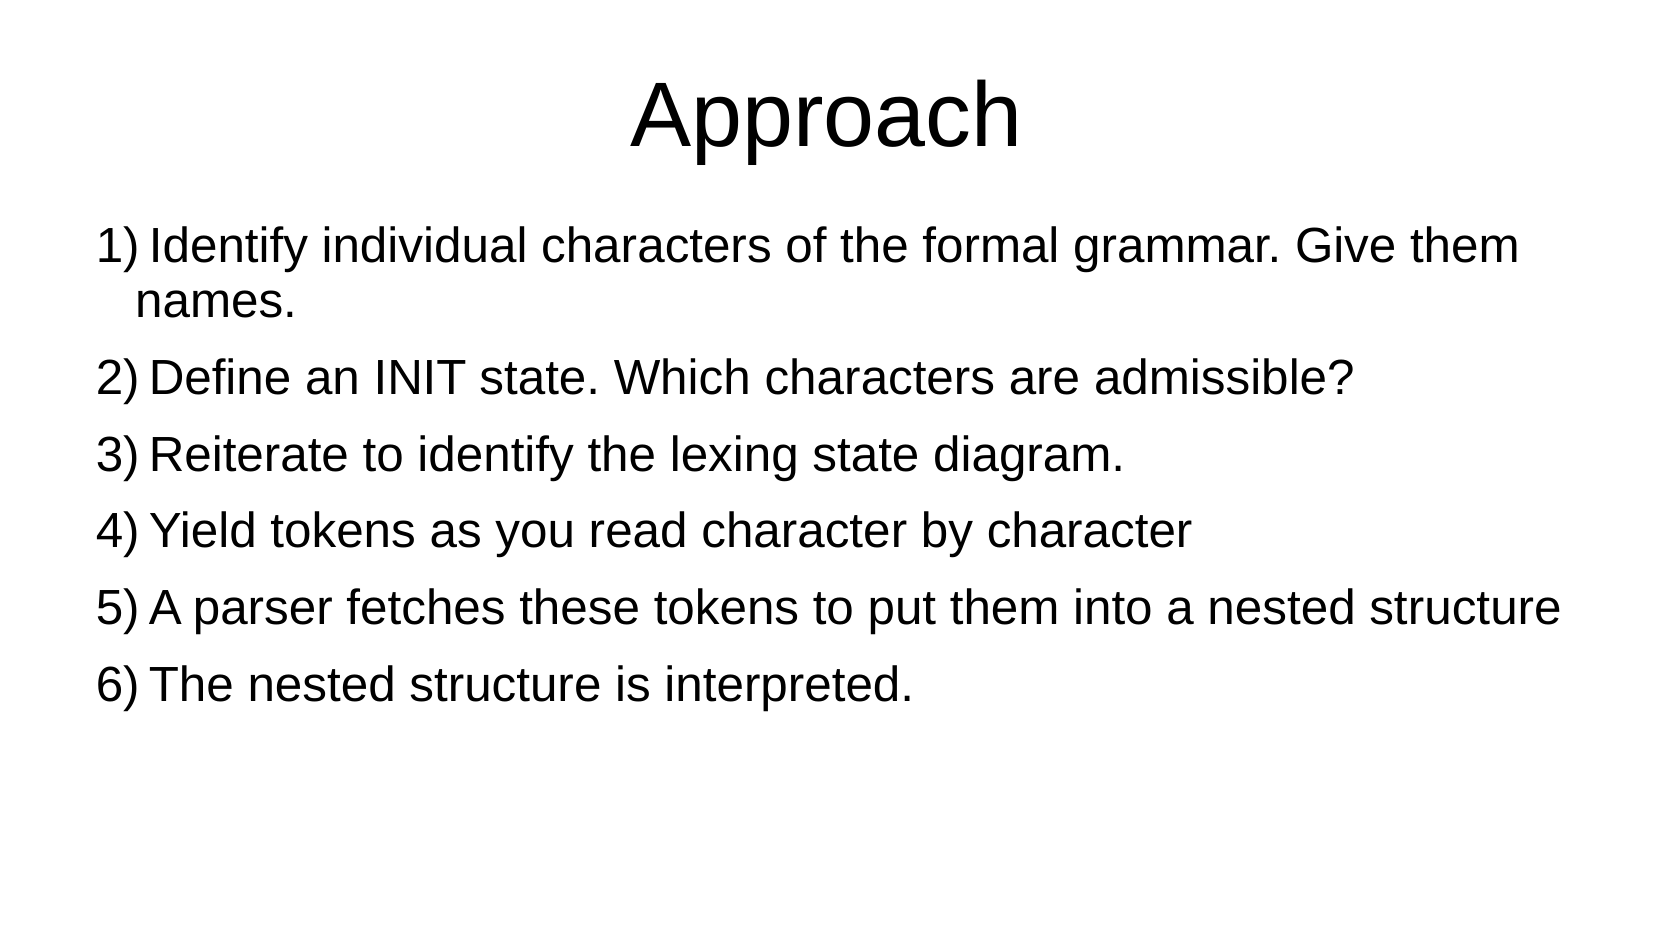

# Approach
 Identify individual characters of the formal grammar. Give them names.
 Define an INIT state. Which characters are admissible?
 Reiterate to identify the lexing state diagram.
 Yield tokens as you read character by character
 A parser fetches these tokens to put them into a nested structure
 The nested structure is interpreted.